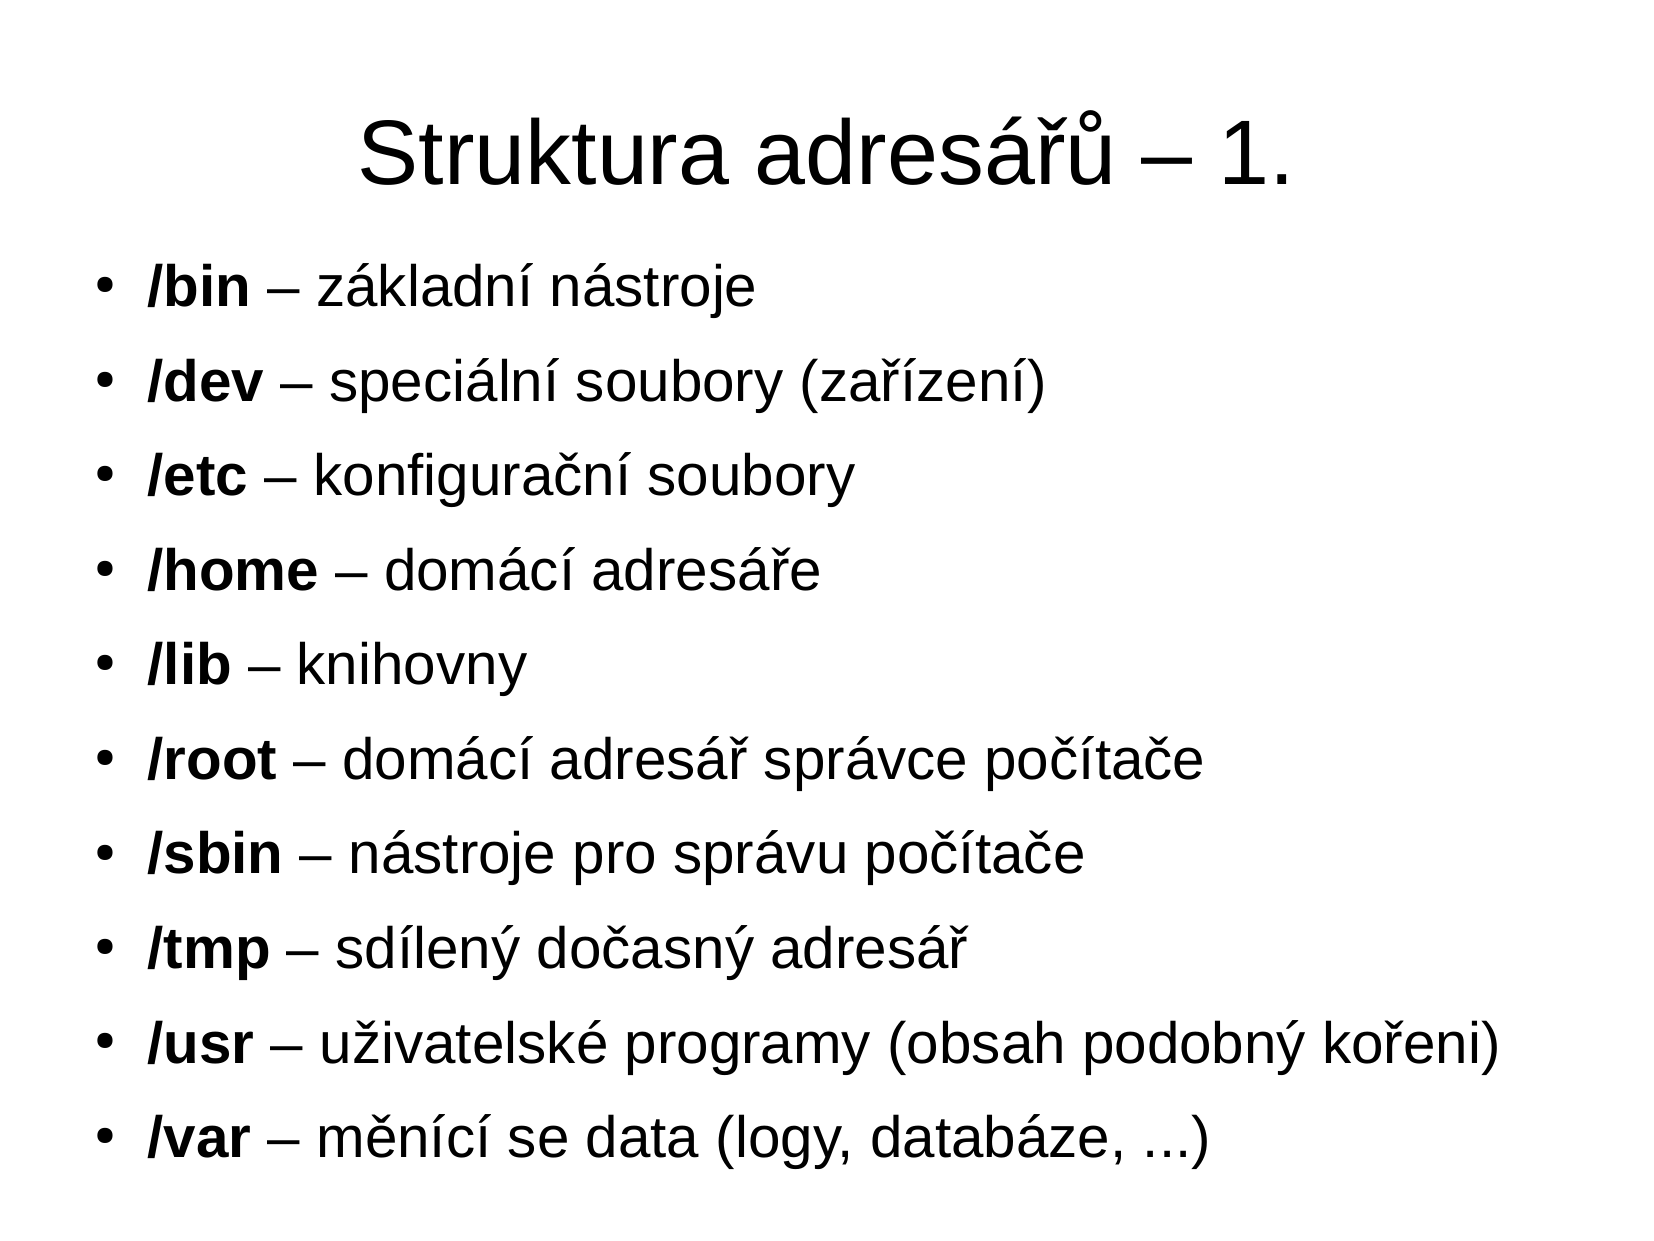

# Struktura adresářů – 1.
/bin – základní nástroje
/dev – speciální soubory (zařízení)
/etc – konfigurační soubory
/home – domácí adresáře
/lib – knihovny
/root – domácí adresář správce počítače
/sbin – nástroje pro správu počítače
/tmp – sdílený dočasný adresář
/usr – uživatelské programy (obsah podobný kořeni)
/var – měnící se data (logy, databáze, ...)